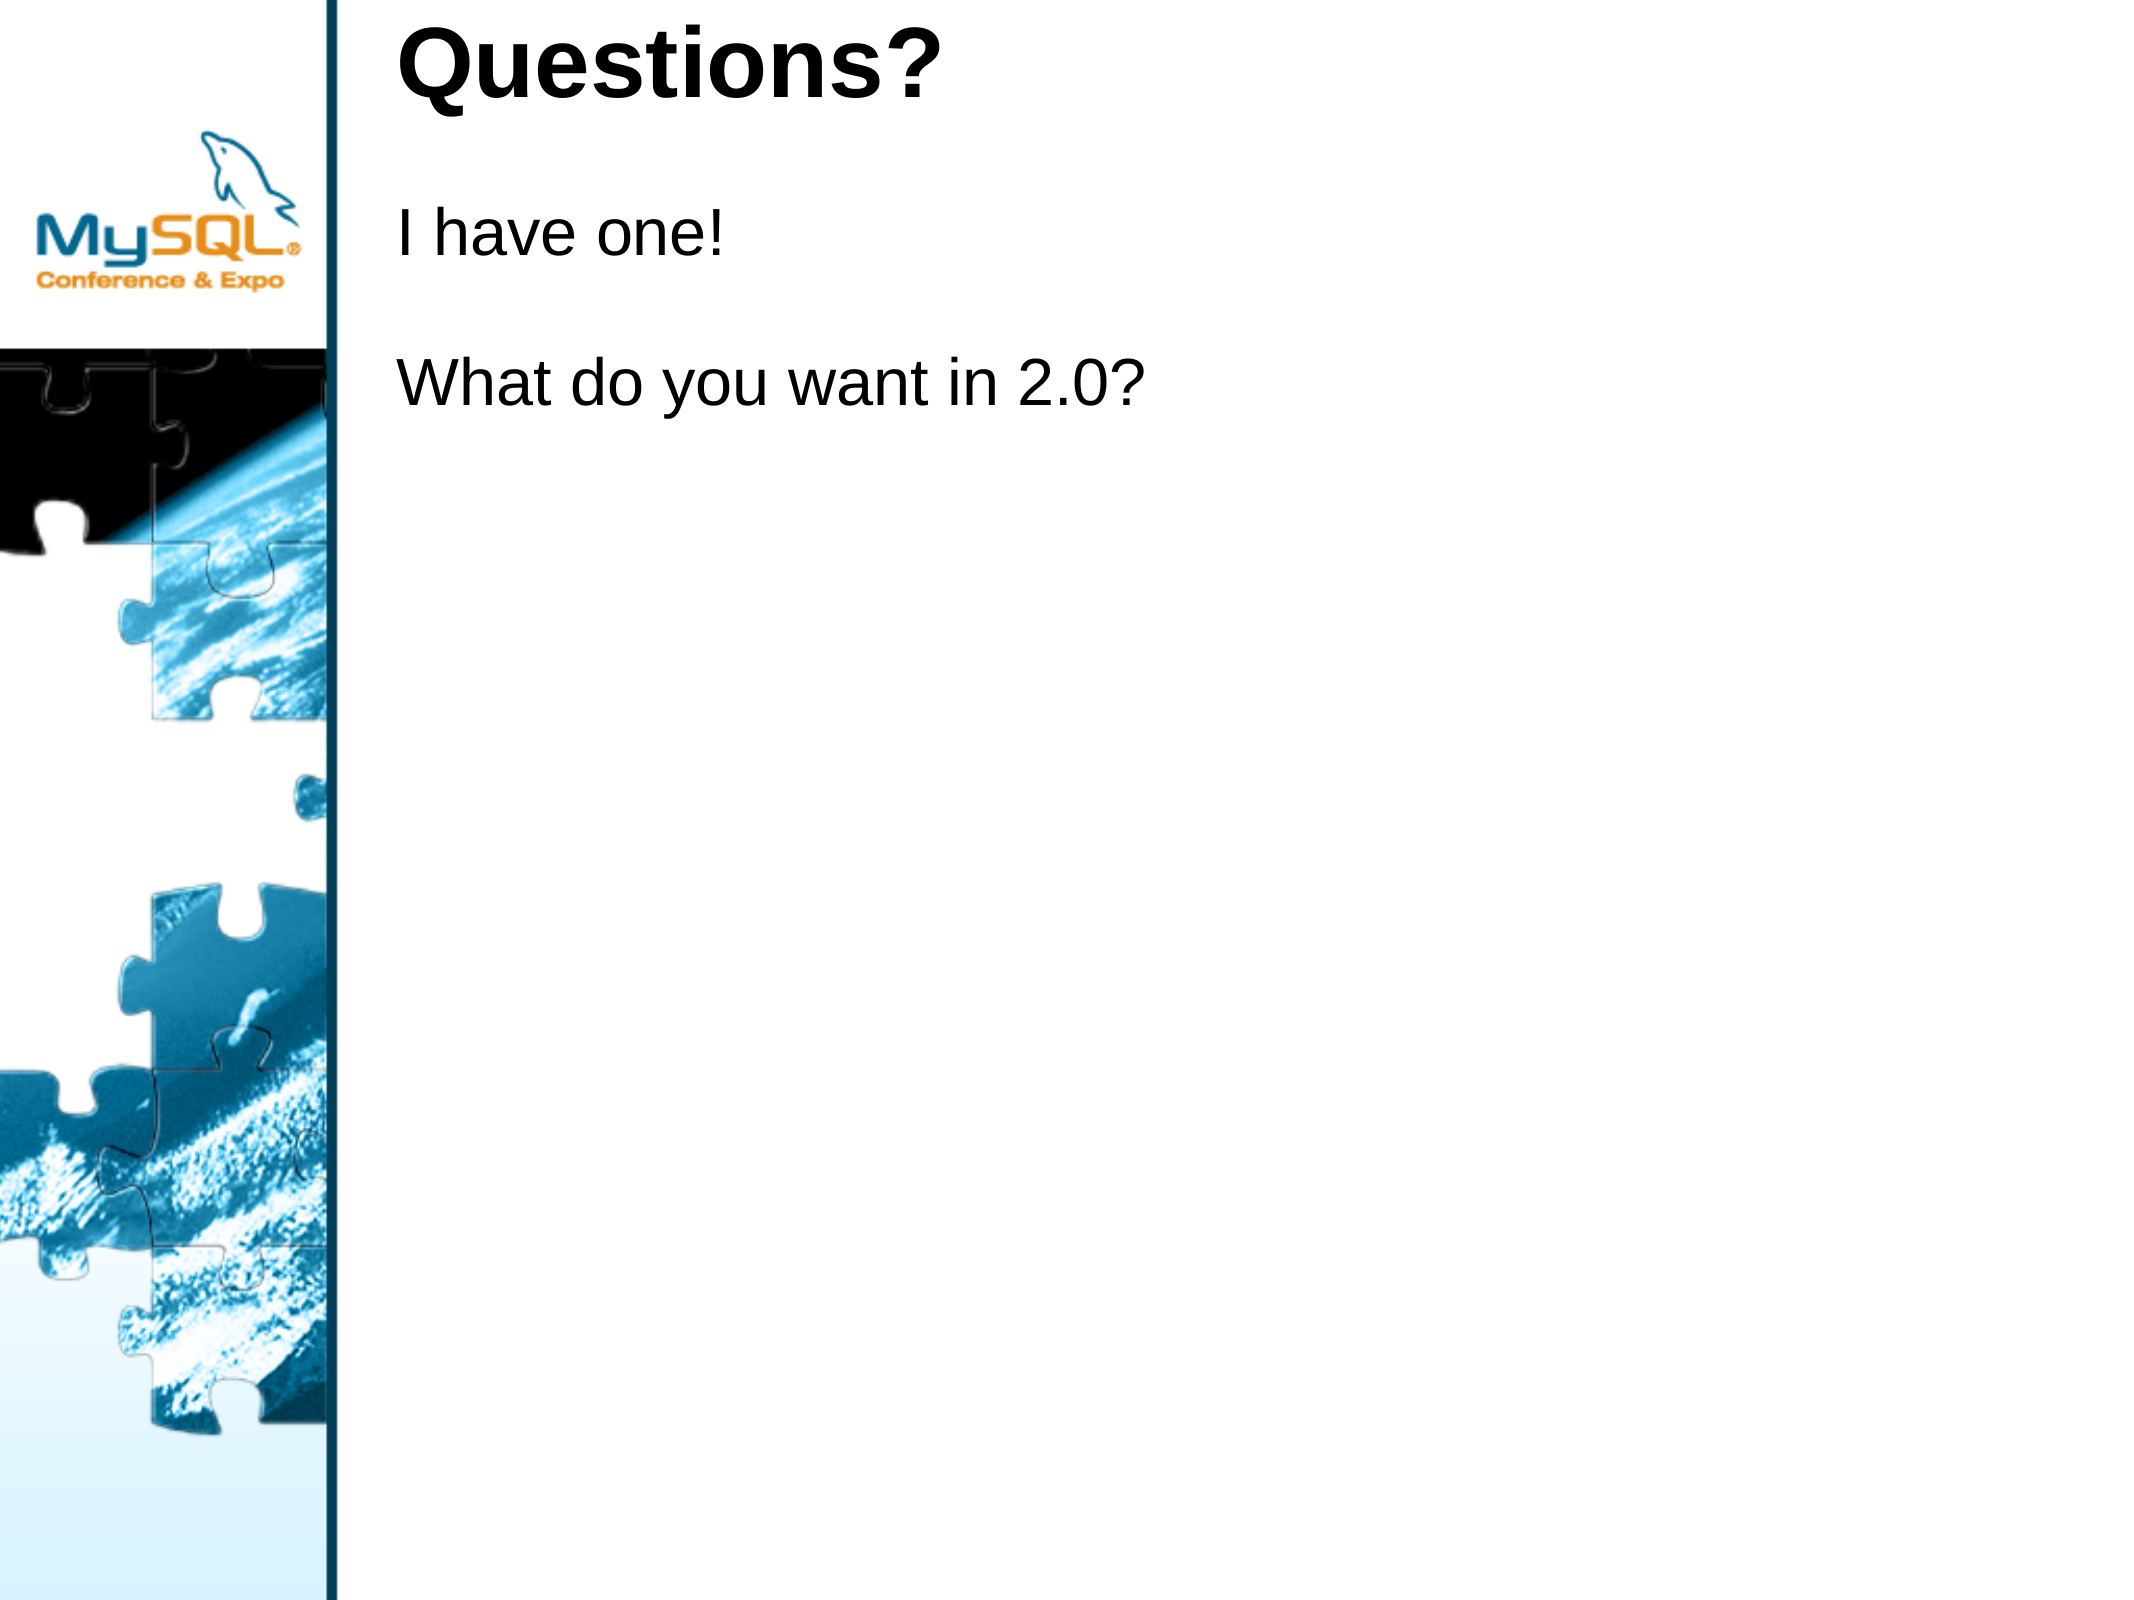

Questions?
I have one!
What do you want in 2.0?